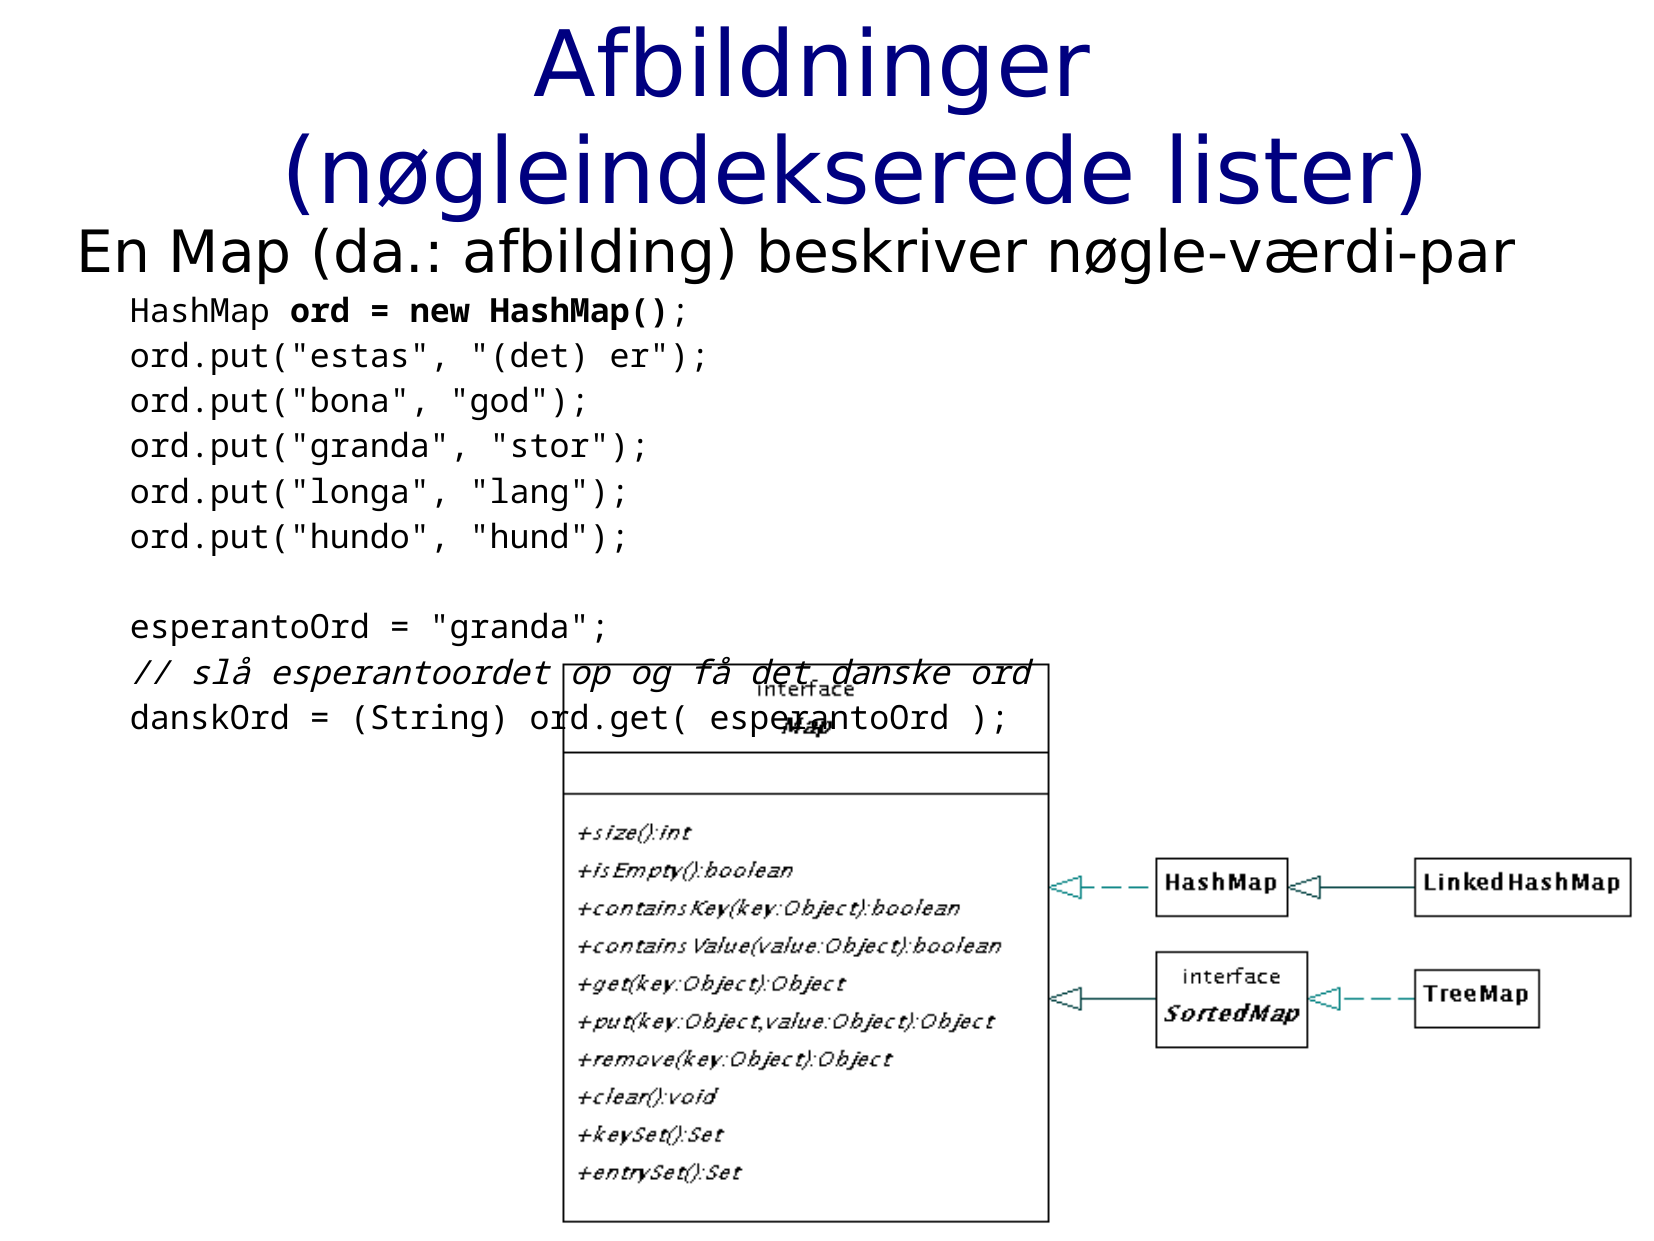

Afbildninger
(nøgleindekserede lister)
# En Map (da.: afbilding) beskriver nøgle-værdi-par HashMap ord = new HashMap(); ord.put("estas", "(det) er"); ord.put("bona", "god"); ord.put("granda", "stor"); ord.put("longa", "lang"); ord.put("hundo", "hund"); esperantoOrd = "granda"; // slå esperantoordet op og få det danske ord danskOrd = (String) ord.get( esperantoOrd );